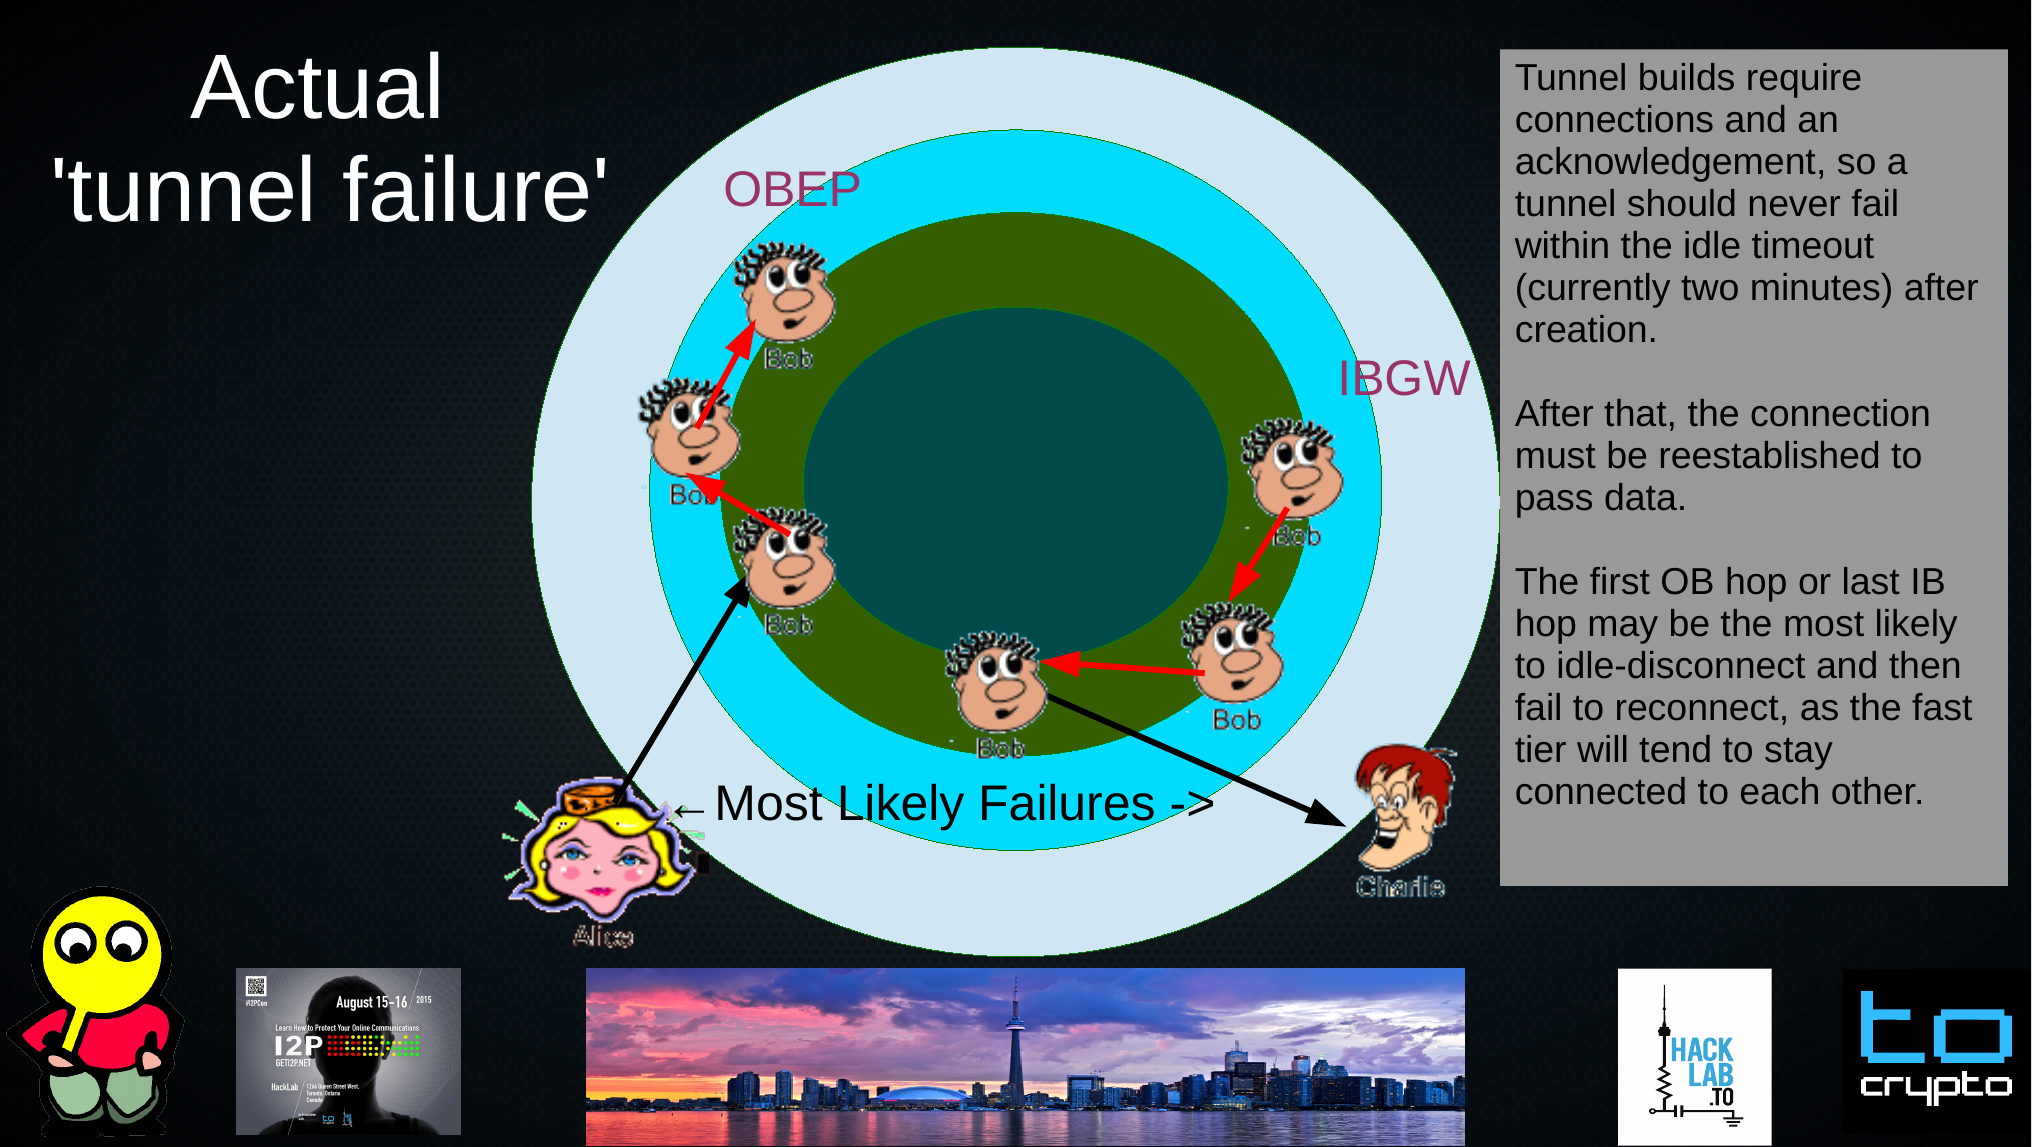

Actual
'tunnel failure'
# Tiers
Tunnel builds require connections and an acknowledgement, so a tunnel should never fail within the idle timeout (currently two minutes) after creation.
After that, the connection must be reestablished to pass data.
The first OB hop or last IB hop may be the most likely to idle-disconnect and then fail to reconnect, as the fast tier will tend to stay connected to each other.
OBEP
IBGW
←Most Likely Failures ->
21